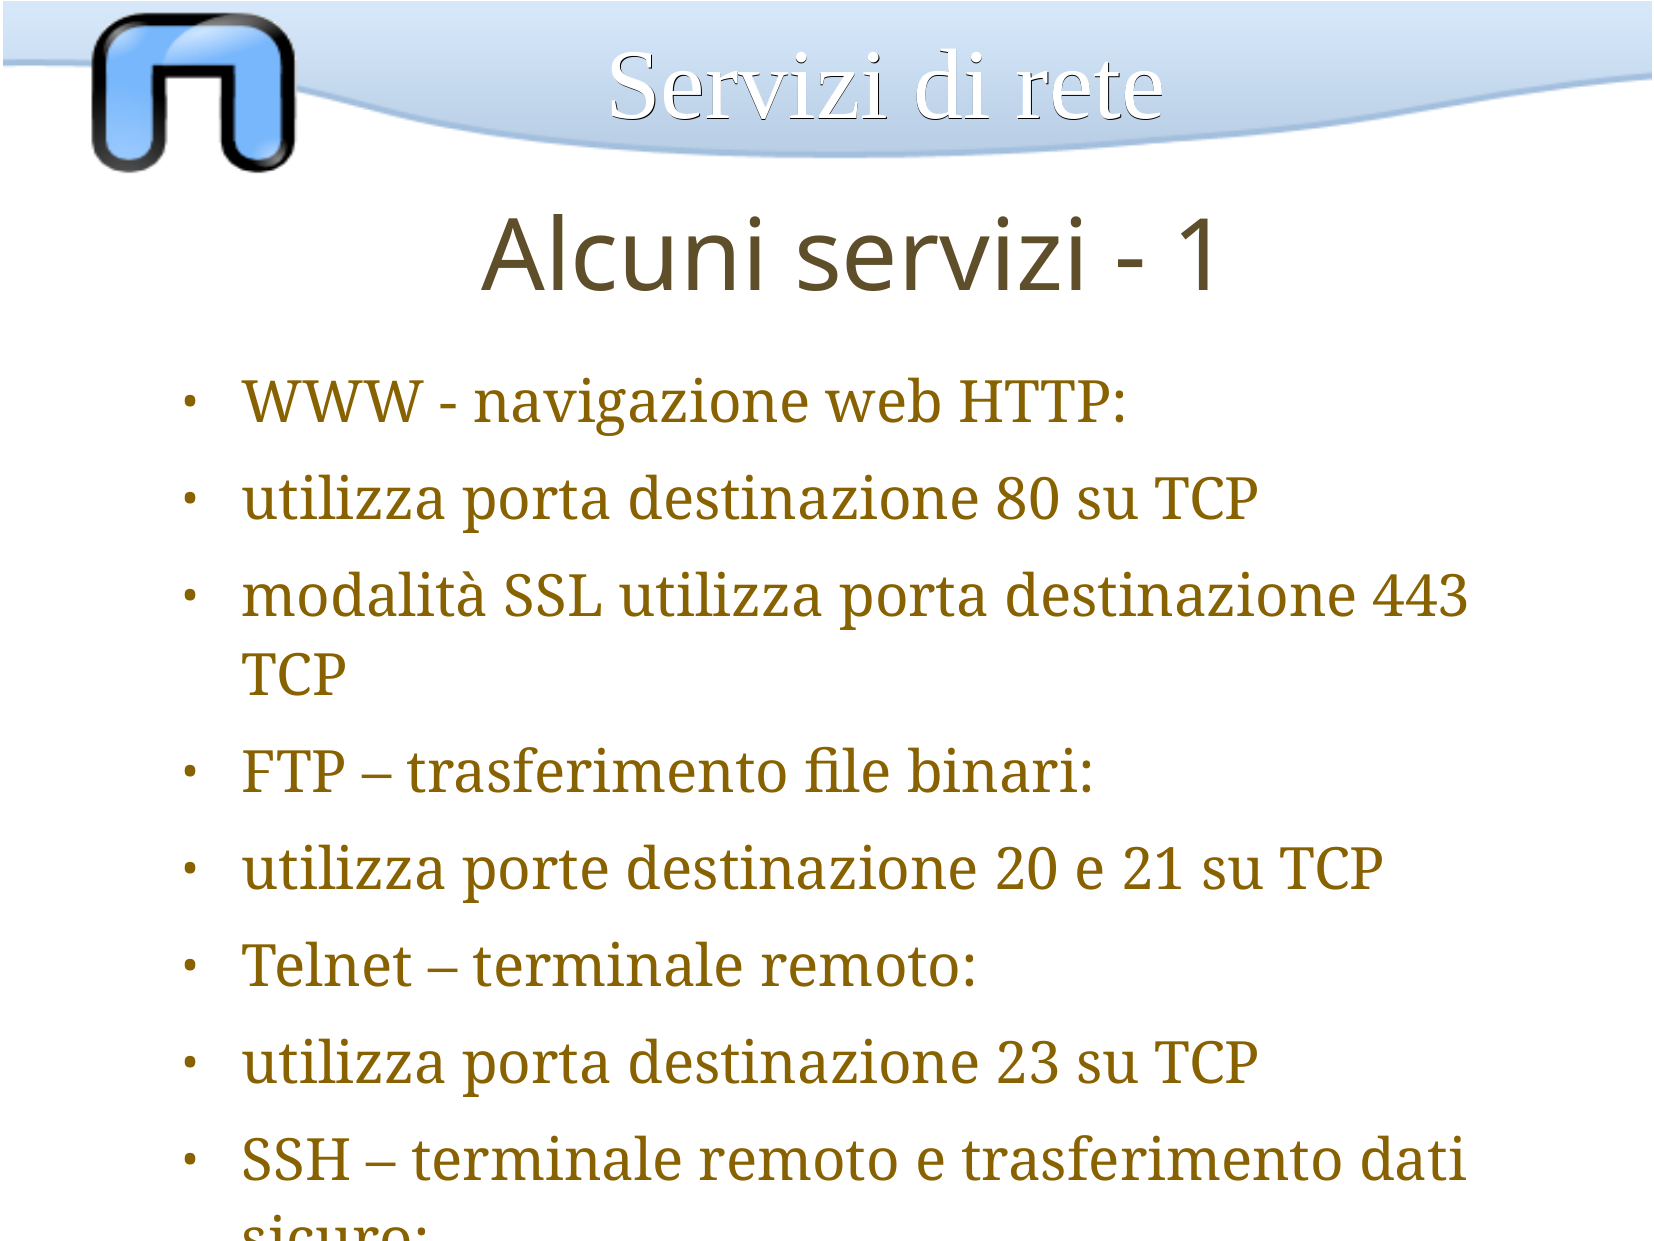

Servizi di rete
# Alcuni servizi - 1
WWW - navigazione web HTTP:
utilizza porta destinazione 80 su TCP
modalità SSL utilizza porta destinazione 443 TCP
FTP – trasferimento file binari:
utilizza porte destinazione 20 e 21 su TCP
Telnet – terminale remoto:
utilizza porta destinazione 23 su TCP
SSH – terminale remoto e trasferimento dati sicuro:
porta 22 su TCP o UDP